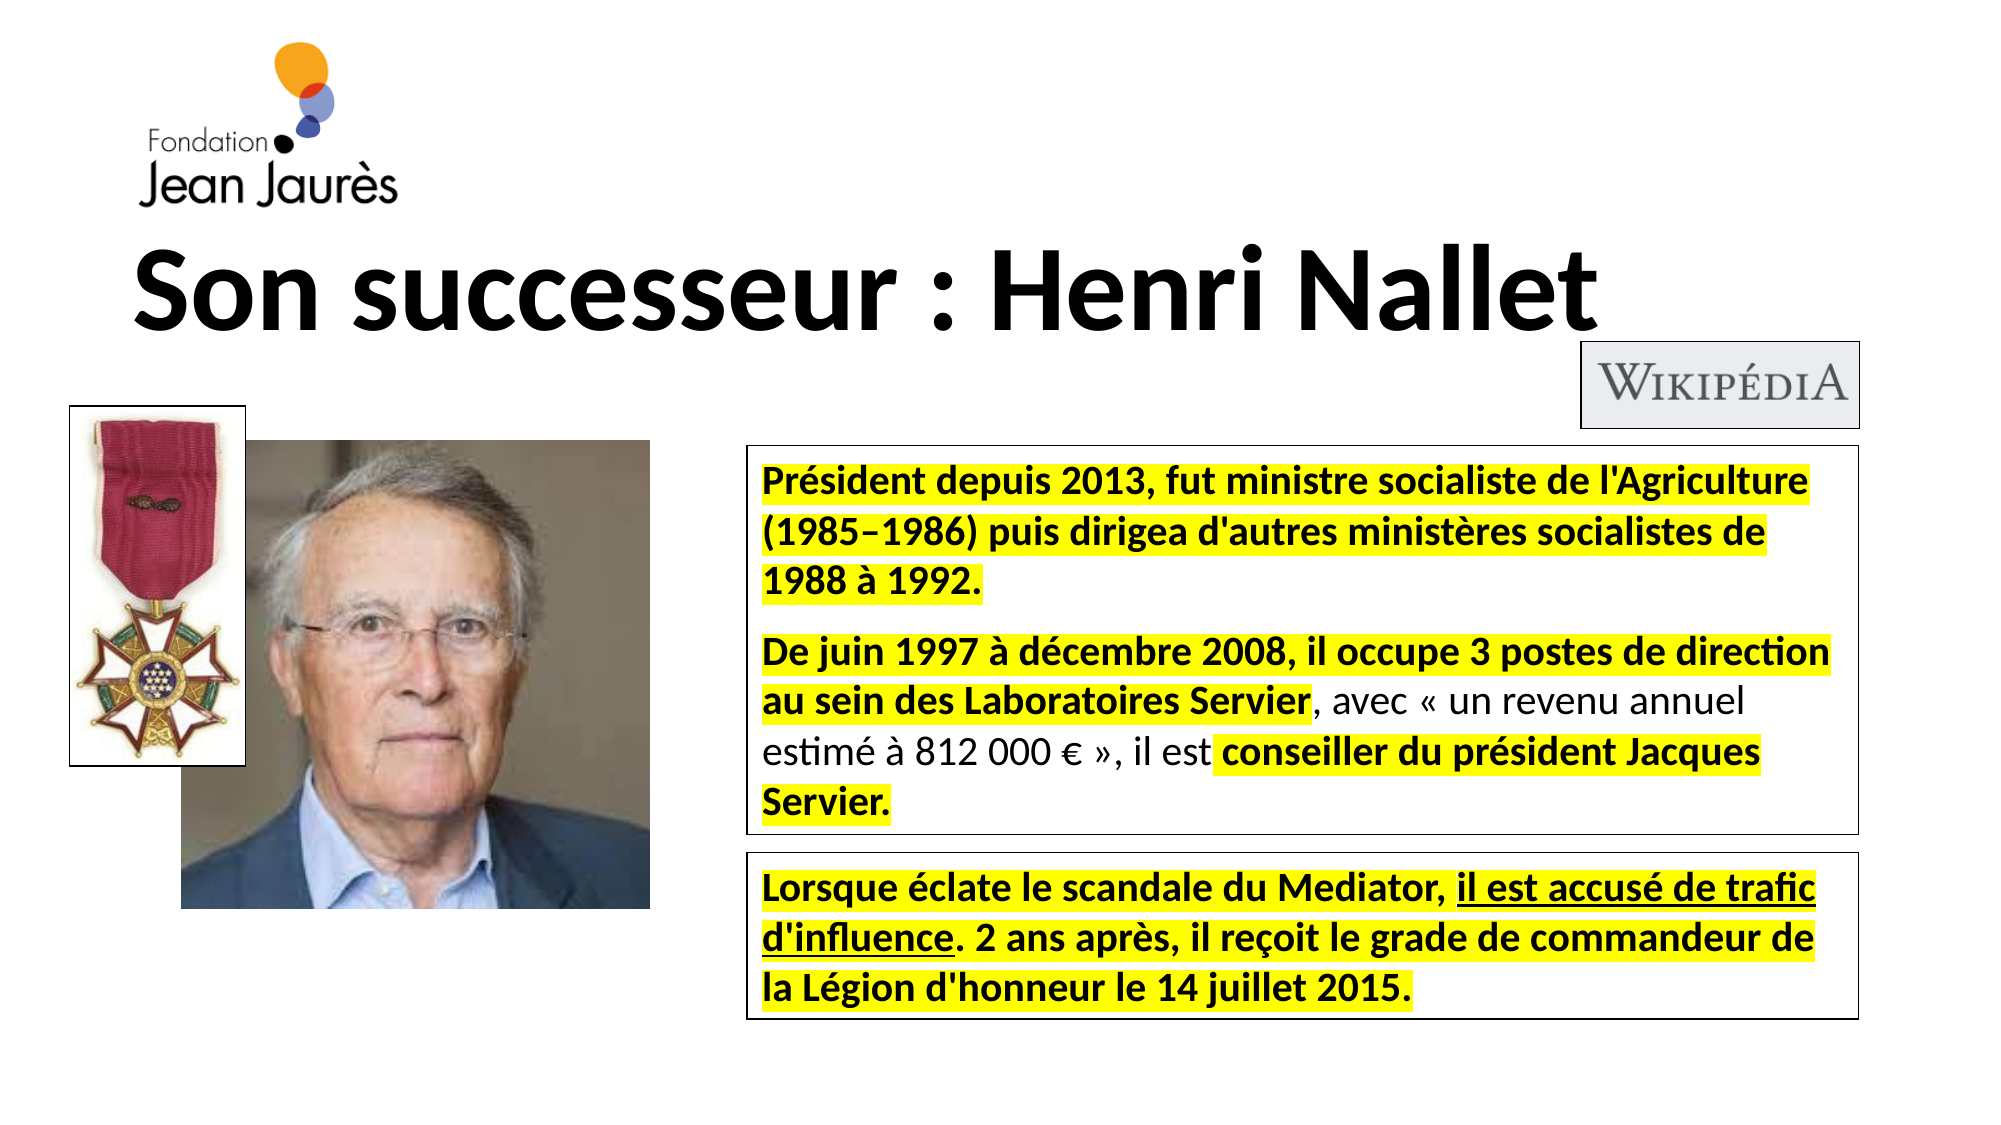

Son successeur : Henri Nallet
Président depuis 2013, fut ministre socialiste de l'Agriculture (1985–1986) puis dirigea d'autres ministères socialistes de 1988 à 1992.
De juin 1997 à décembre 2008, il occupe 3 postes de direction au sein des Laboratoires Servier, avec « un revenu annuel estimé à 812 000 € », il est conseiller du président Jacques Servier.
Lorsque éclate le scandale du Mediator, il est accusé de trafic d'influence. 2 ans après, il reçoit le grade de commandeur de la Légion d'honneur le 14 juillet 2015.